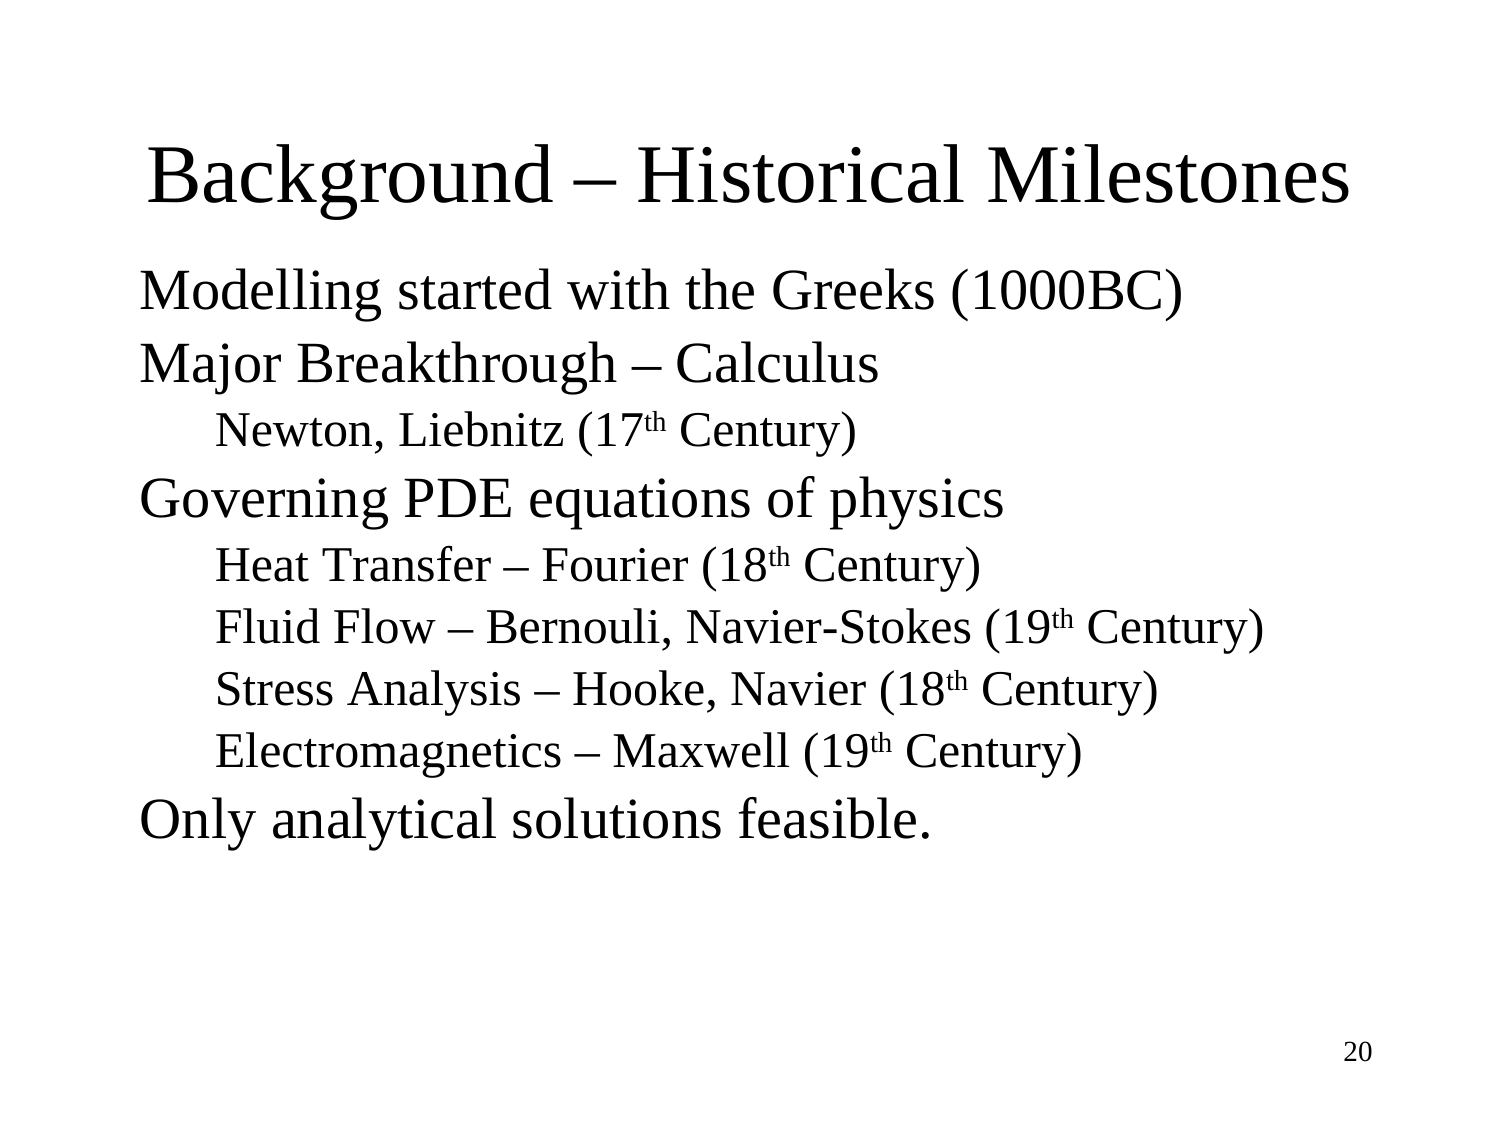

# Background – Historical Milestones
Modelling started with the Greeks (1000BC)
Major Breakthrough – Calculus
Newton, Liebnitz (17th Century)
Governing PDE equations of physics
Heat Transfer – Fourier (18th Century)
Fluid Flow – Bernouli, Navier-Stokes (19th Century)
Stress Analysis – Hooke, Navier (18th Century)
Electromagnetics – Maxwell (19th Century)
Only analytical solutions feasible.